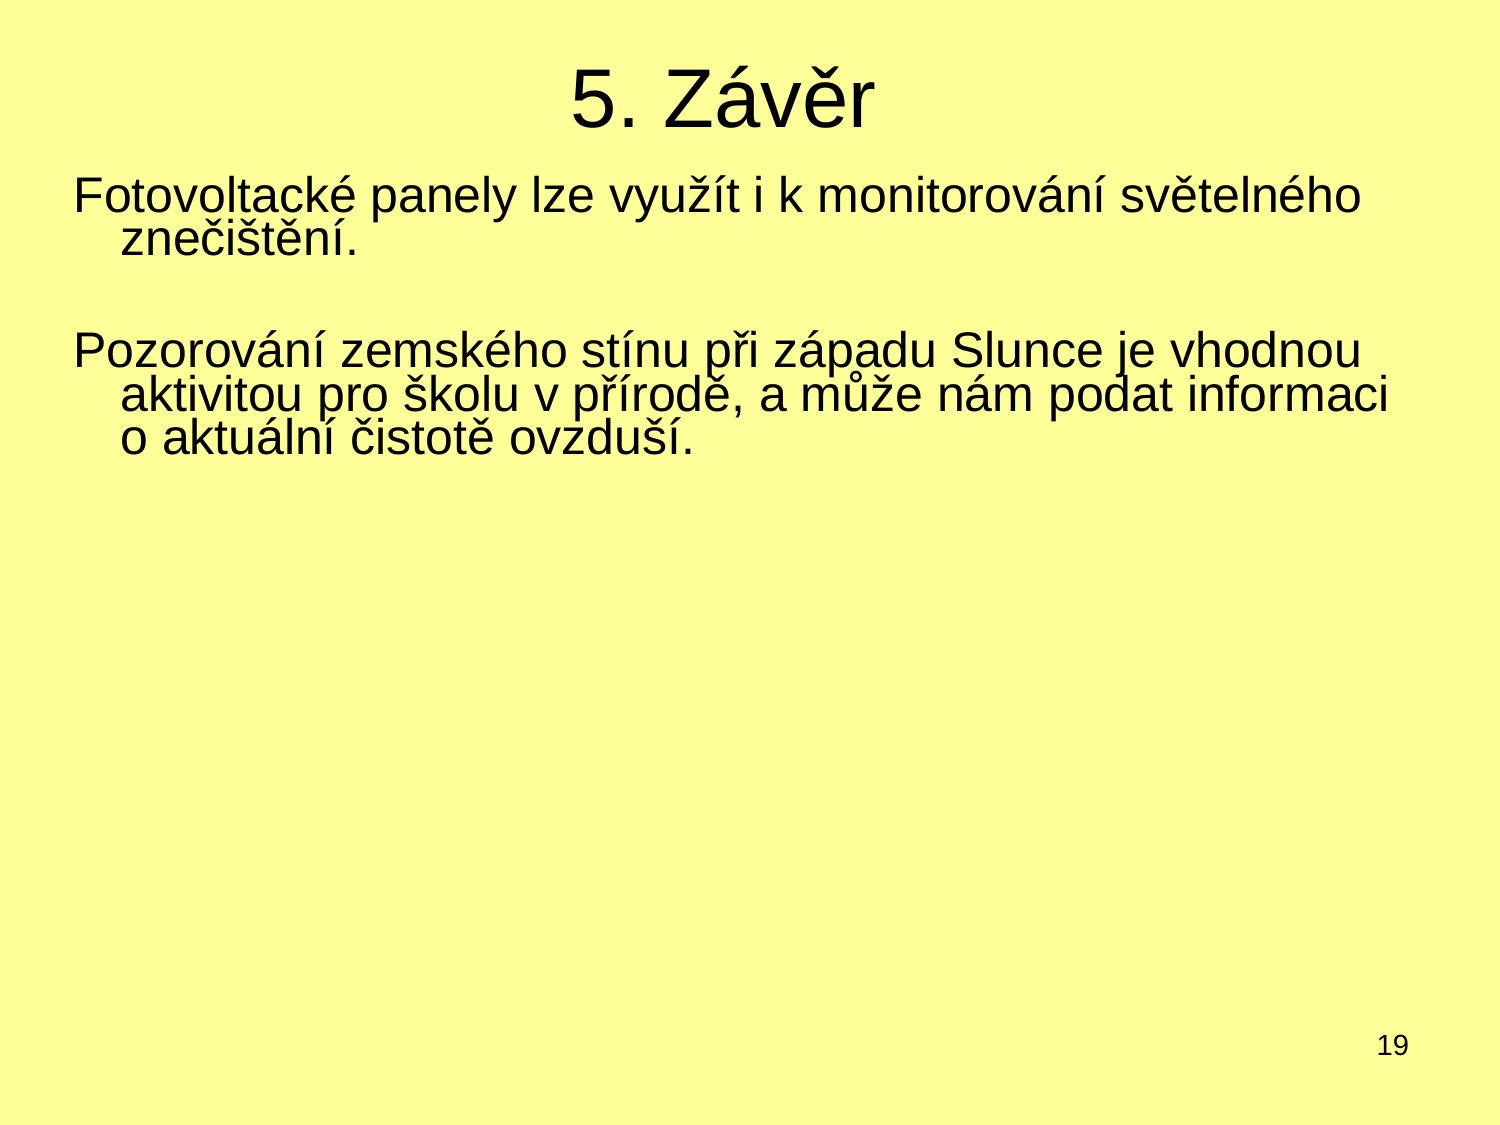

# 5. Závěr
Fotovoltacké panely lze využít i k monitorování světelného znečištění.
Pozorování zemského stínu při západu Slunce je vhodnou aktivitou pro školu v přírodě, a může nám podat informaci o aktuální čistotě ovzduší.
19